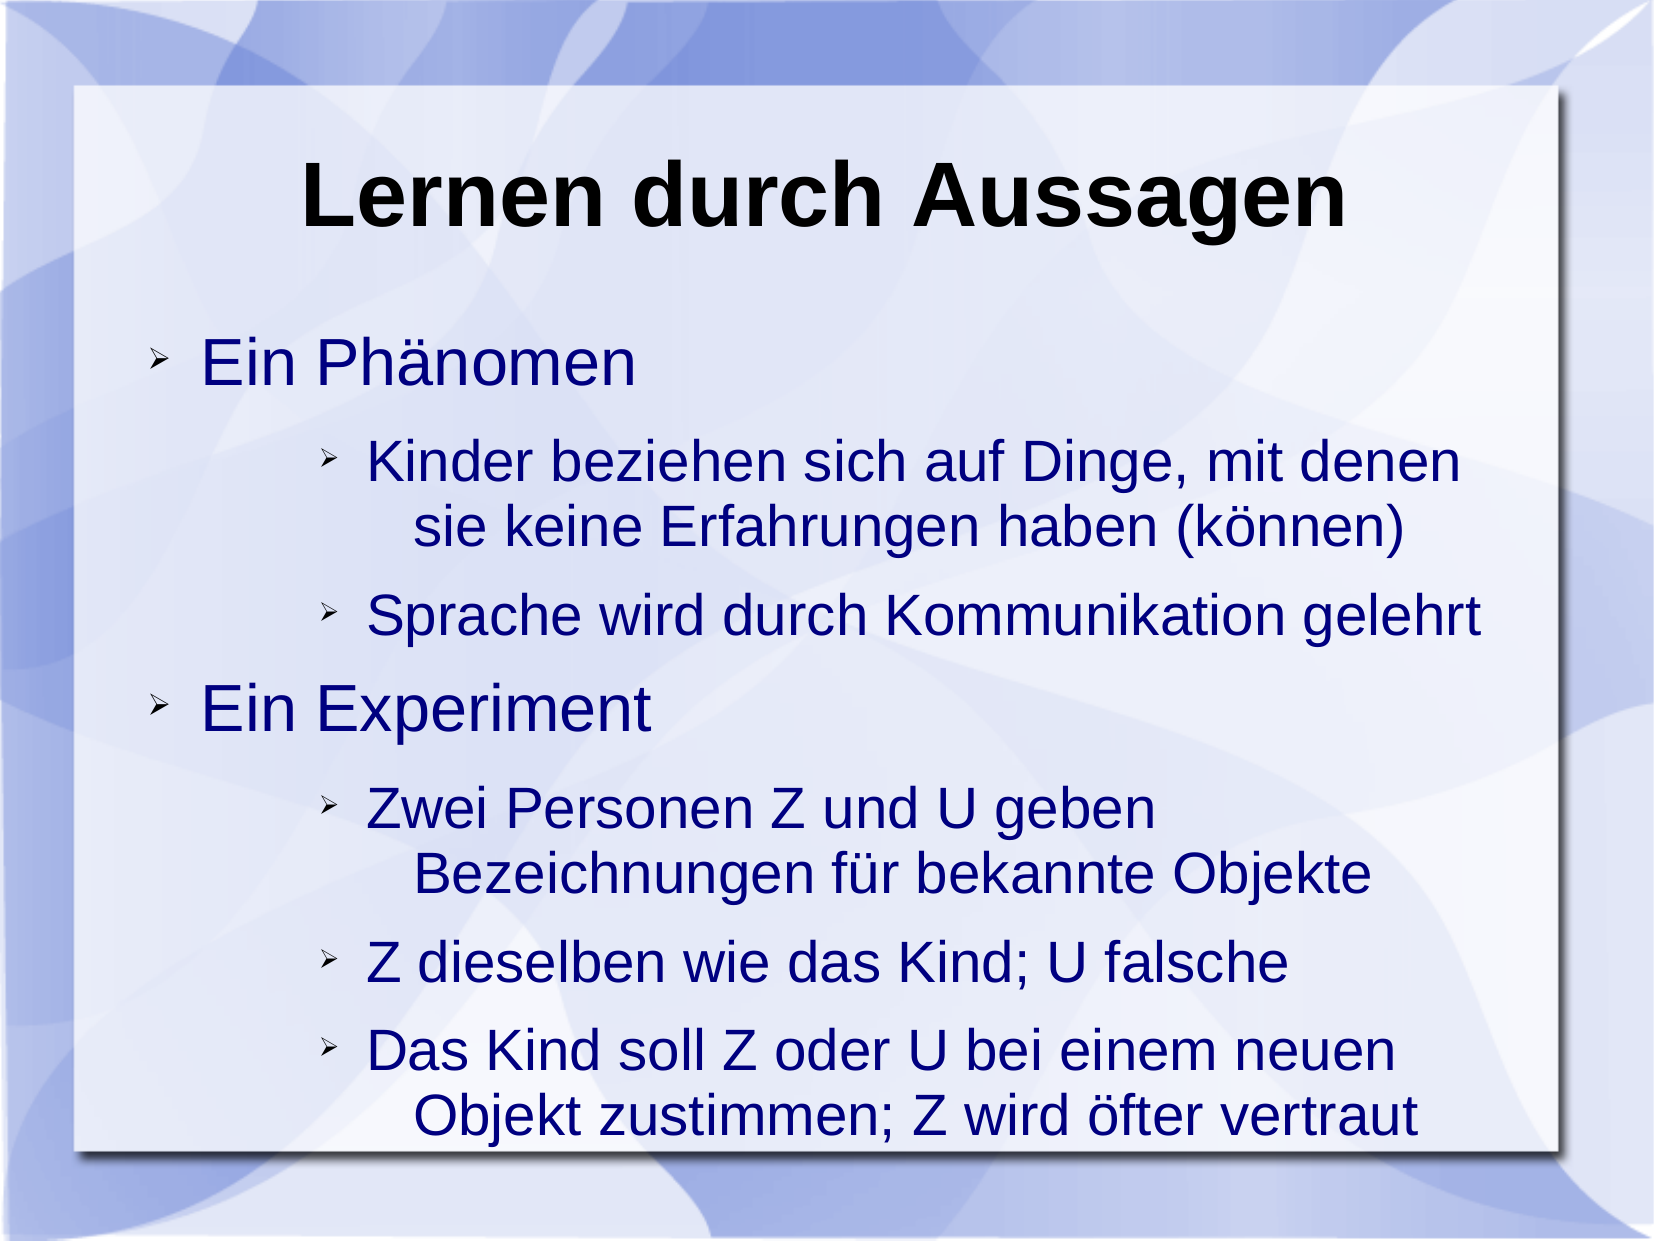

# Lernen durch Aussagen
Ein Phänomen
Kinder beziehen sich auf Dinge, mit denen sie keine Erfahrungen haben (können)
Sprache wird durch Kommunikation gelehrt
Ein Experiment
Zwei Personen Z und U geben Bezeichnungen für bekannte Objekte
Z dieselben wie das Kind; U falsche
Das Kind soll Z oder U bei einem neuen Objekt zustimmen; Z wird öfter vertraut